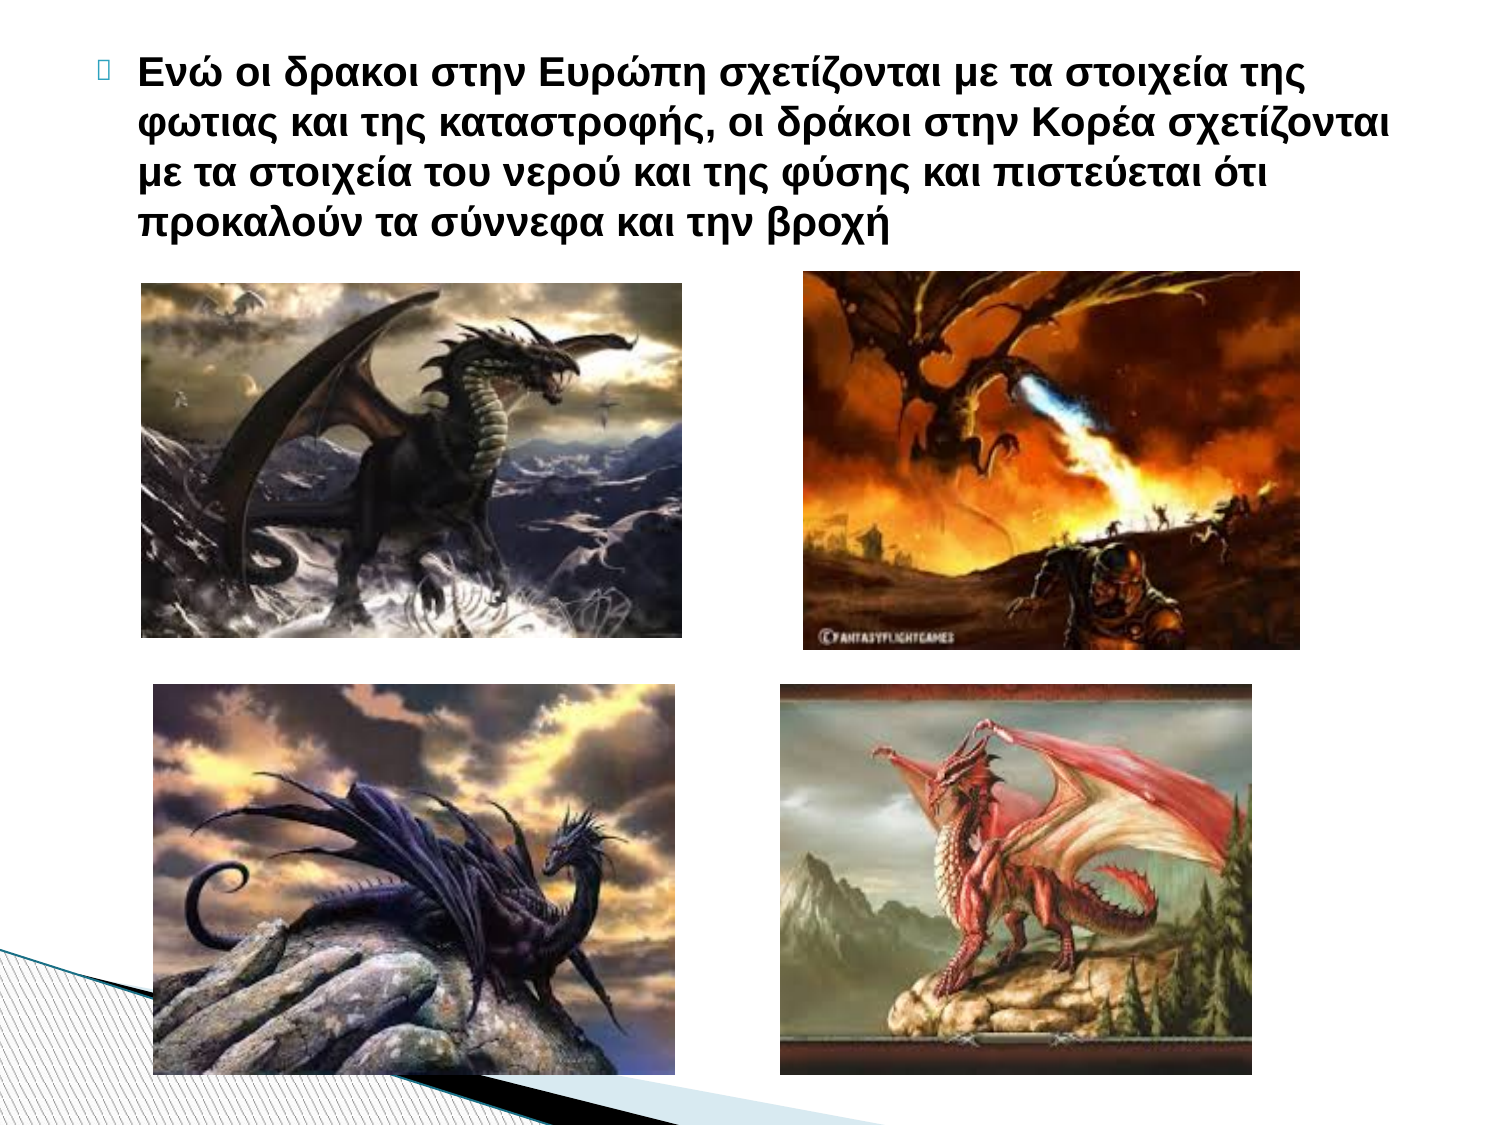

# Ενώ οι δρακοι στην Ευρώπη σχετίζονται με τα στοιχεία της φωτιας και της καταστροφής, οι δράκοι στην Κορέα σχετίζονται με τα στοιχεία του νερού και της φύσης και πιστεύεται ότι προκαλούν τα σύννεφα και την βροχή